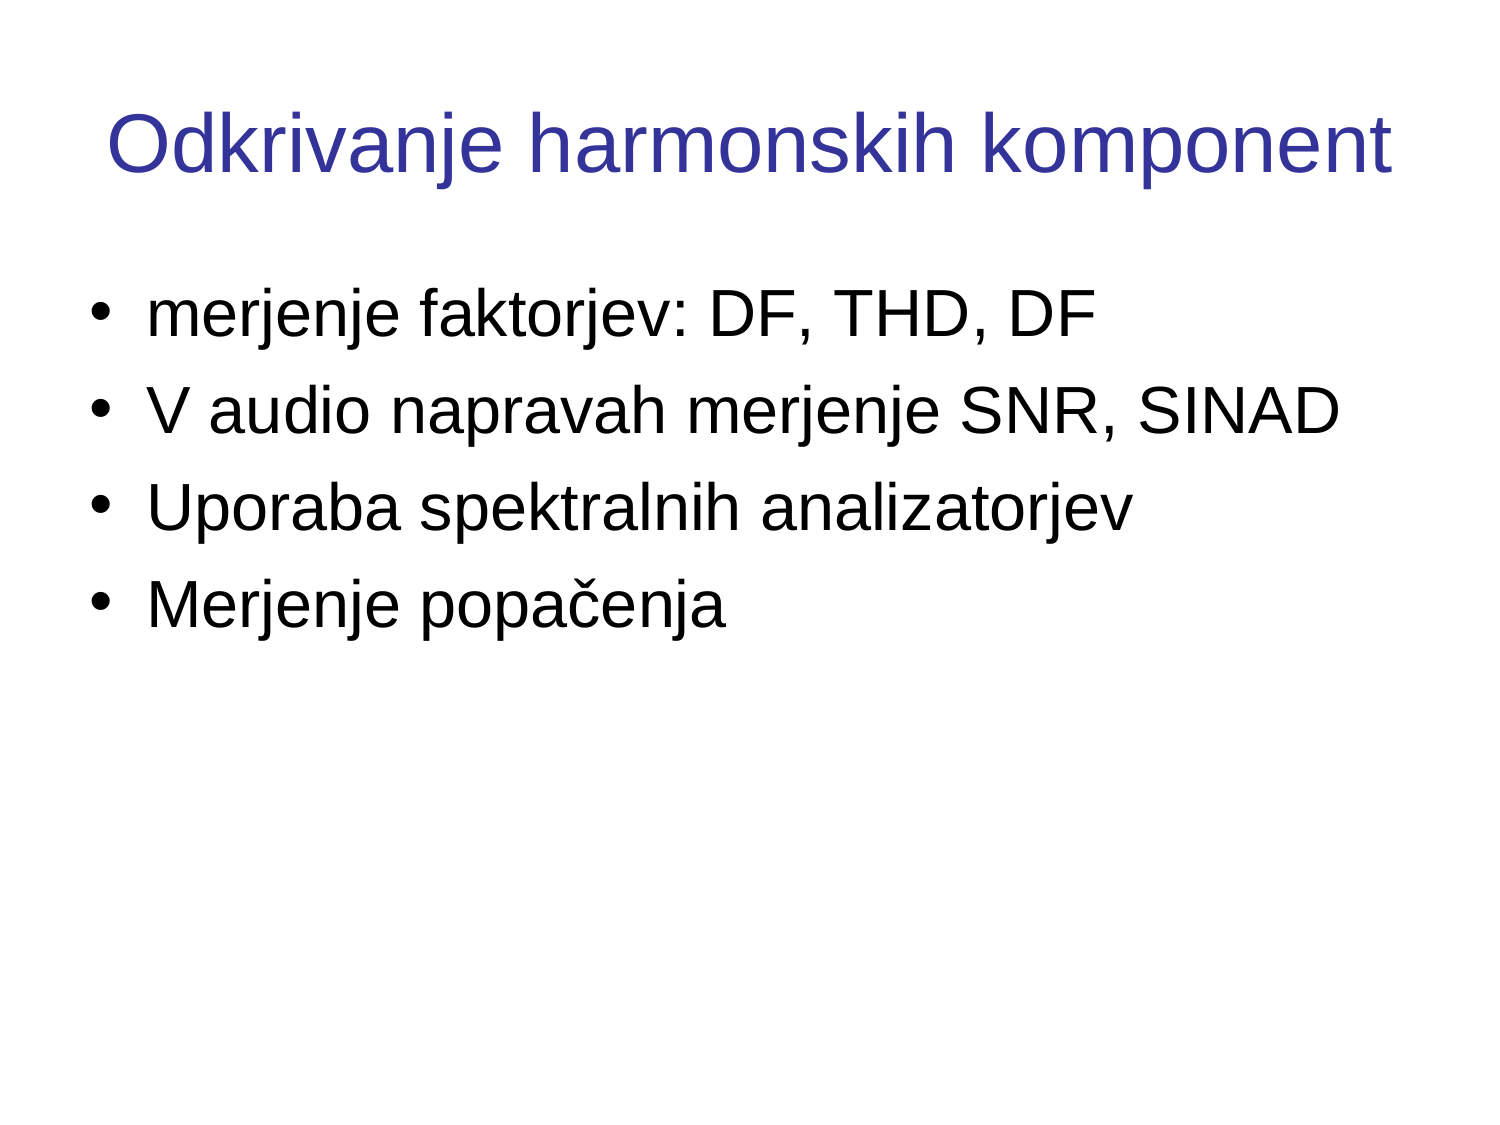

# Odkrivanje harmonskih komponent
merjenje faktorjev: DF, THD, DF
V audio napravah merjenje SNR, SINAD
Uporaba spektralnih analizatorjev
Merjenje popačenja